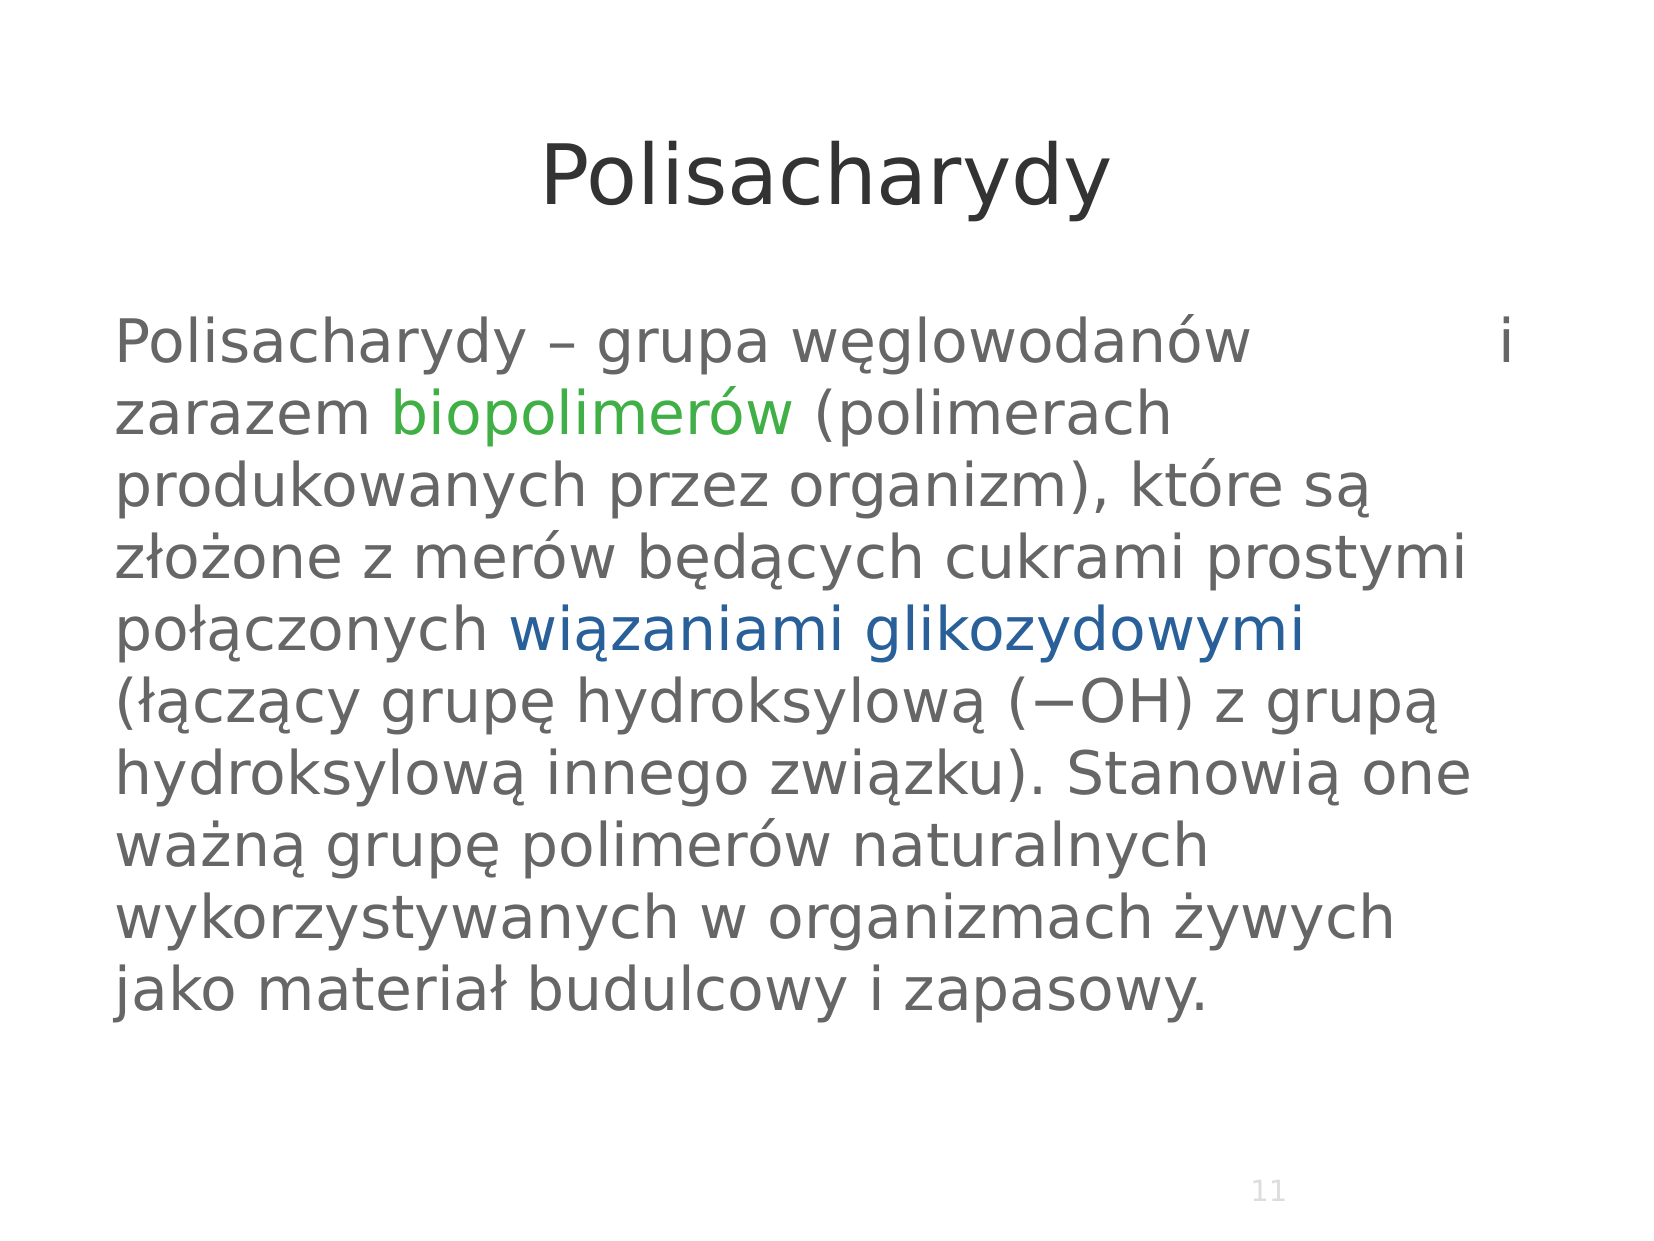

# Polisacharydy
Polisacharydy – grupa węglowodanów i zarazem biopolimerów (polimerach produkowanych przez organizm), które są złożone z merów będących cukrami prostymi połączonych wiązaniami glikozydowymi (łączący grupę hydroksylową (−OH) z grupą hydroksylową innego związku). Stanowią one ważną grupę polimerów naturalnych wykorzystywanych w organizmach żywych jako materiał budulcowy i zapasowy.